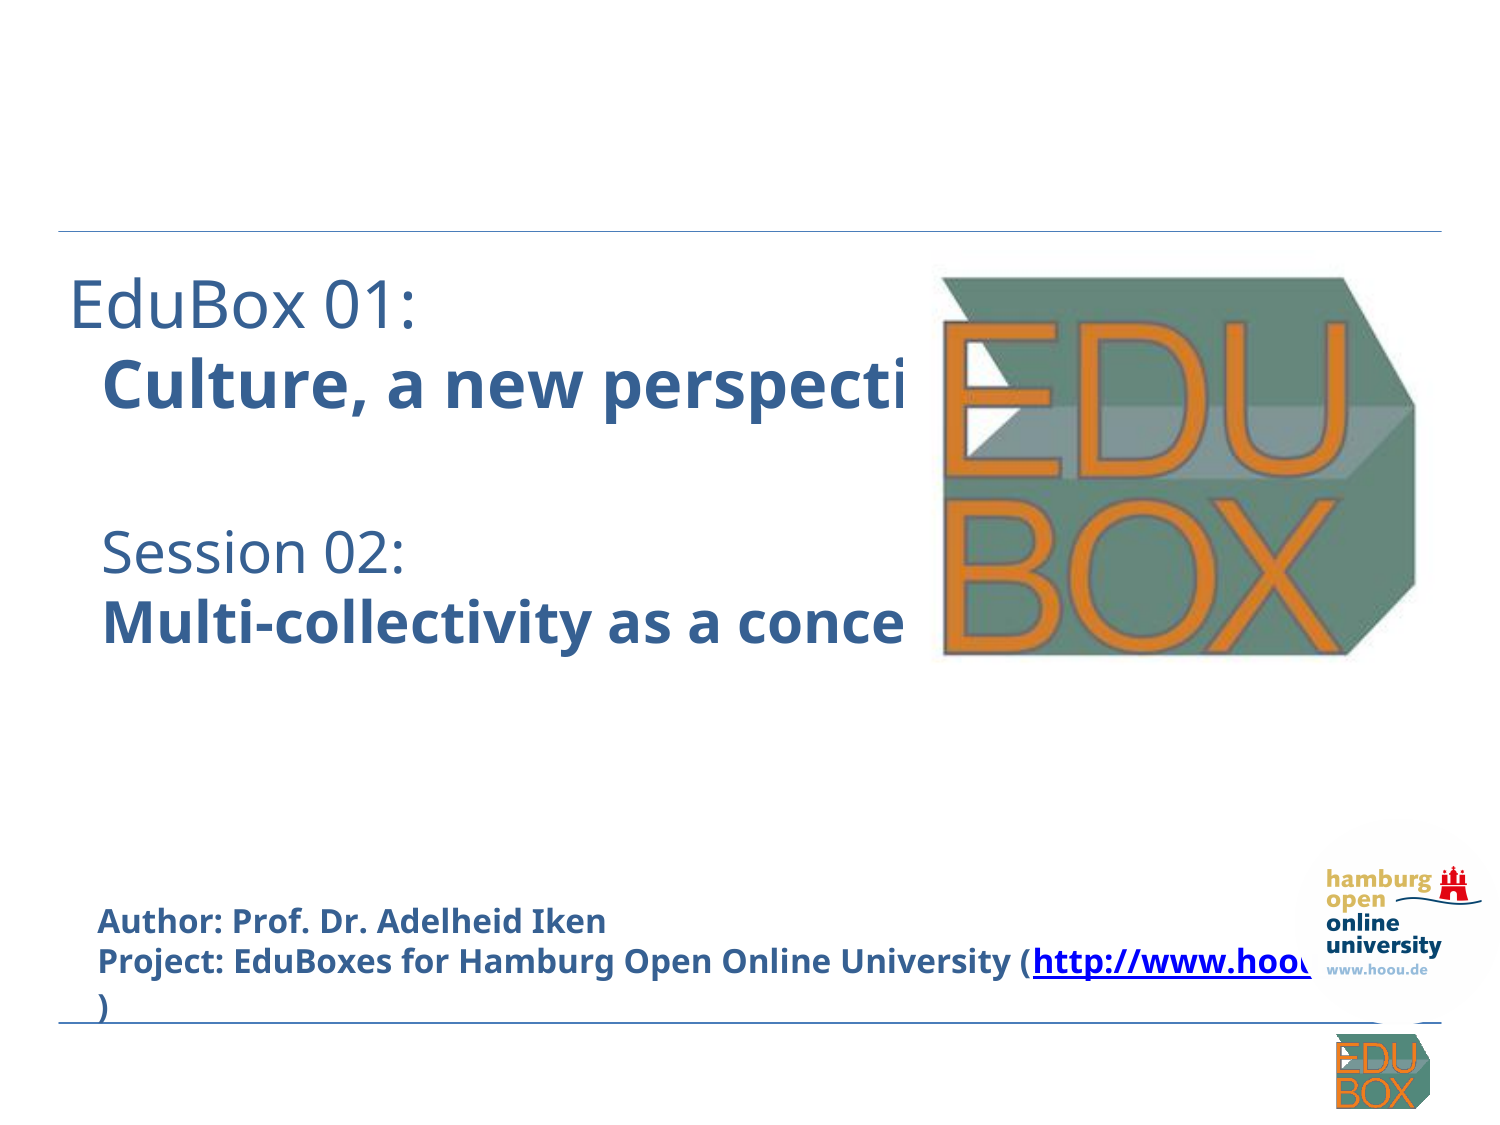

# EduBox 01: Culture, a new perspective
Session 02:
Multi-collectivity as a concept
Author: Prof. Dr. Adelheid Iken
Project: EduBoxes for Hamburg Open Online University (http://www.hoou.de/)